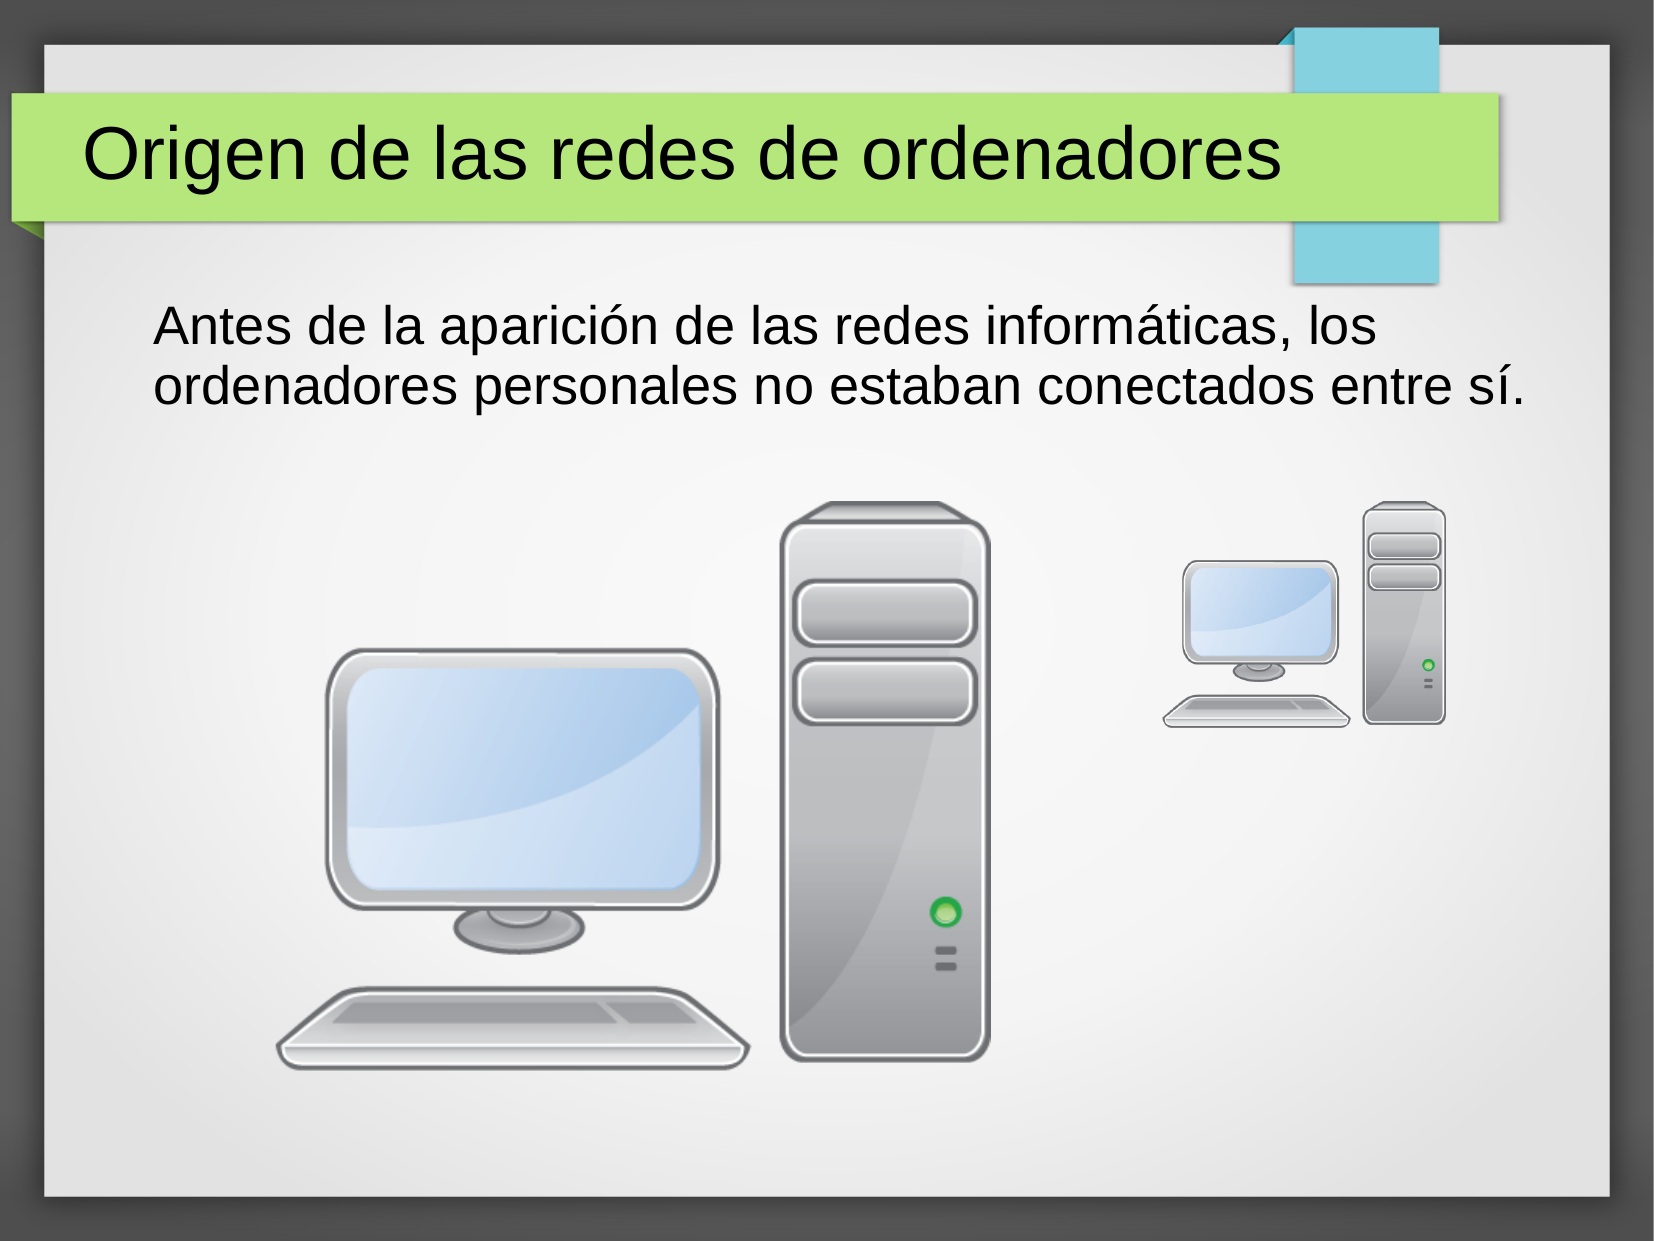

# Origen de las redes de ordenadores
Antes de la aparición de las redes informáticas, los ordenadores personales no estaban conectados entre sí.